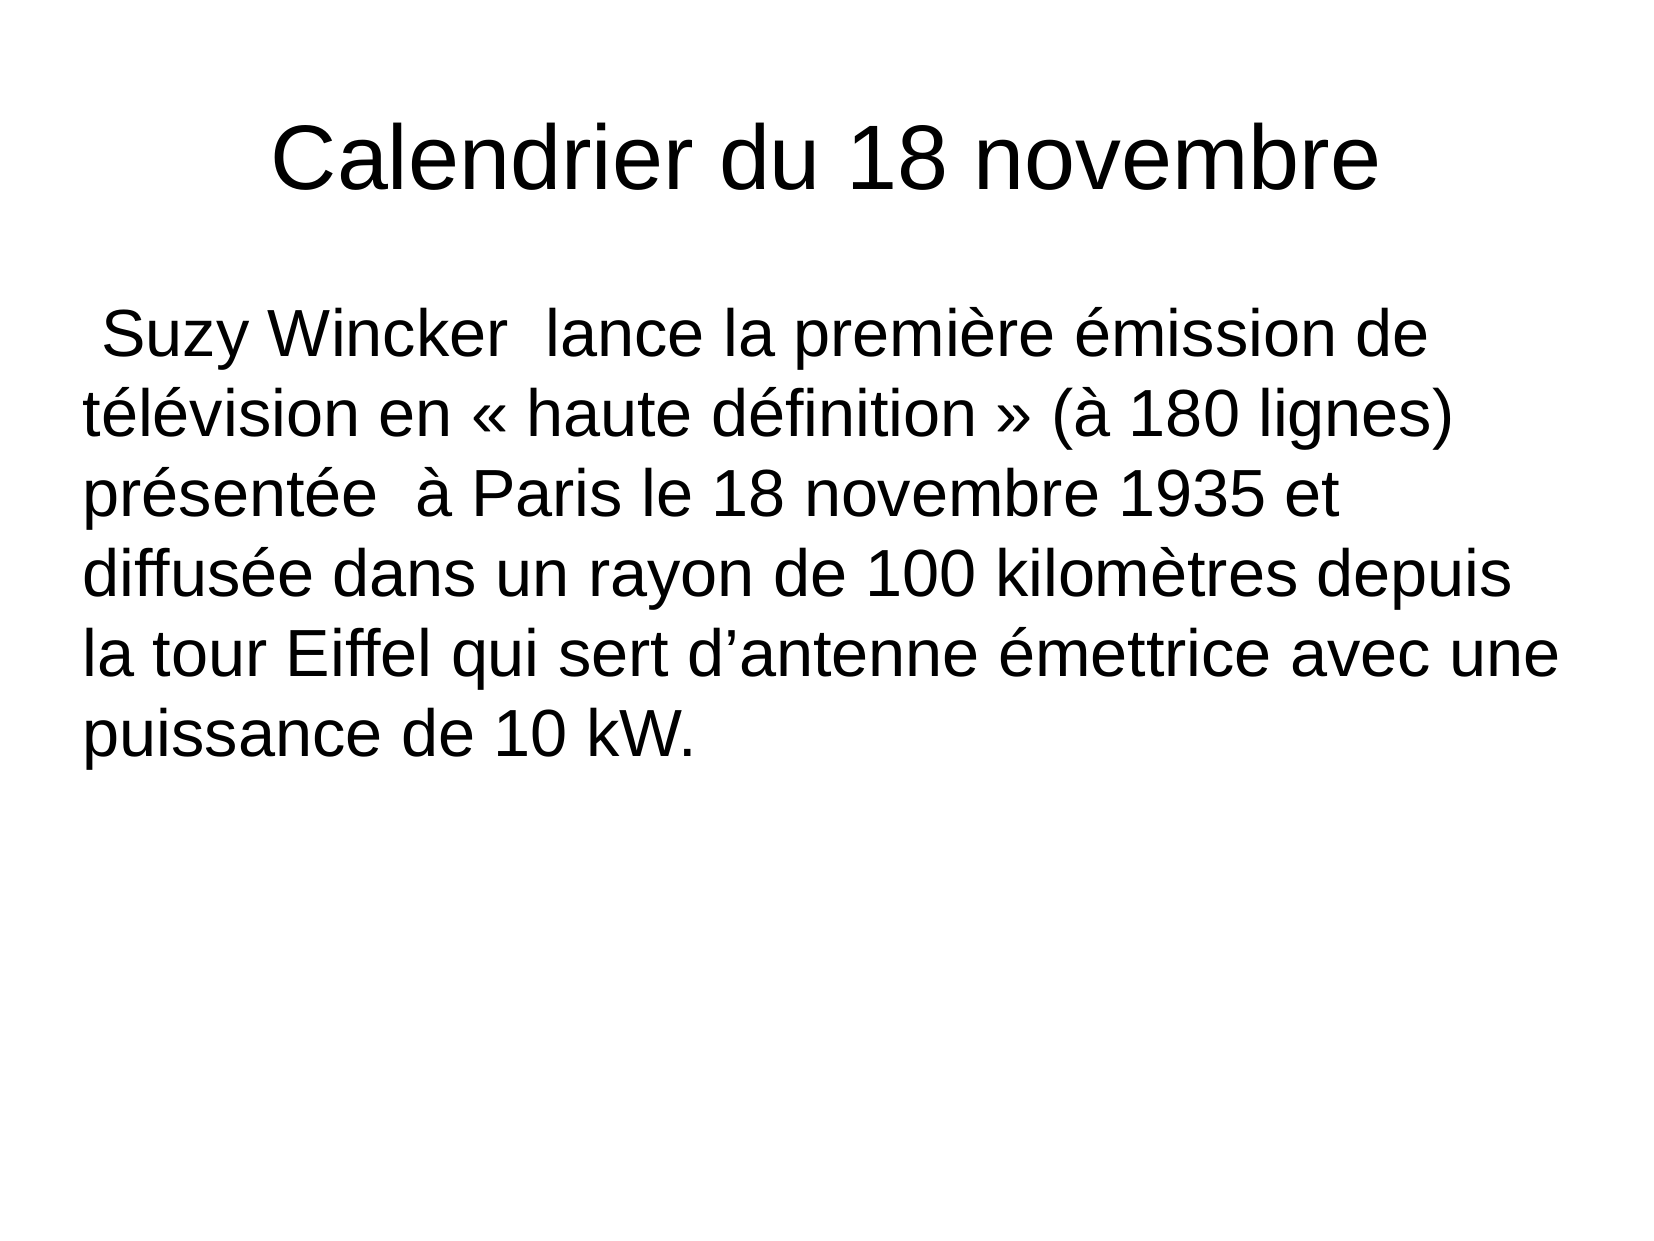

# Calendrier du 18 novembre
 Suzy Wincker lance la première émission de télévision en « haute définition » (à 180 lignes) présentée à Paris le 18 novembre 1935 et diffusée dans un rayon de 100 kilomètres depuis la tour Eiffel qui sert d’antenne émettrice avec une puissance de 10 kW.